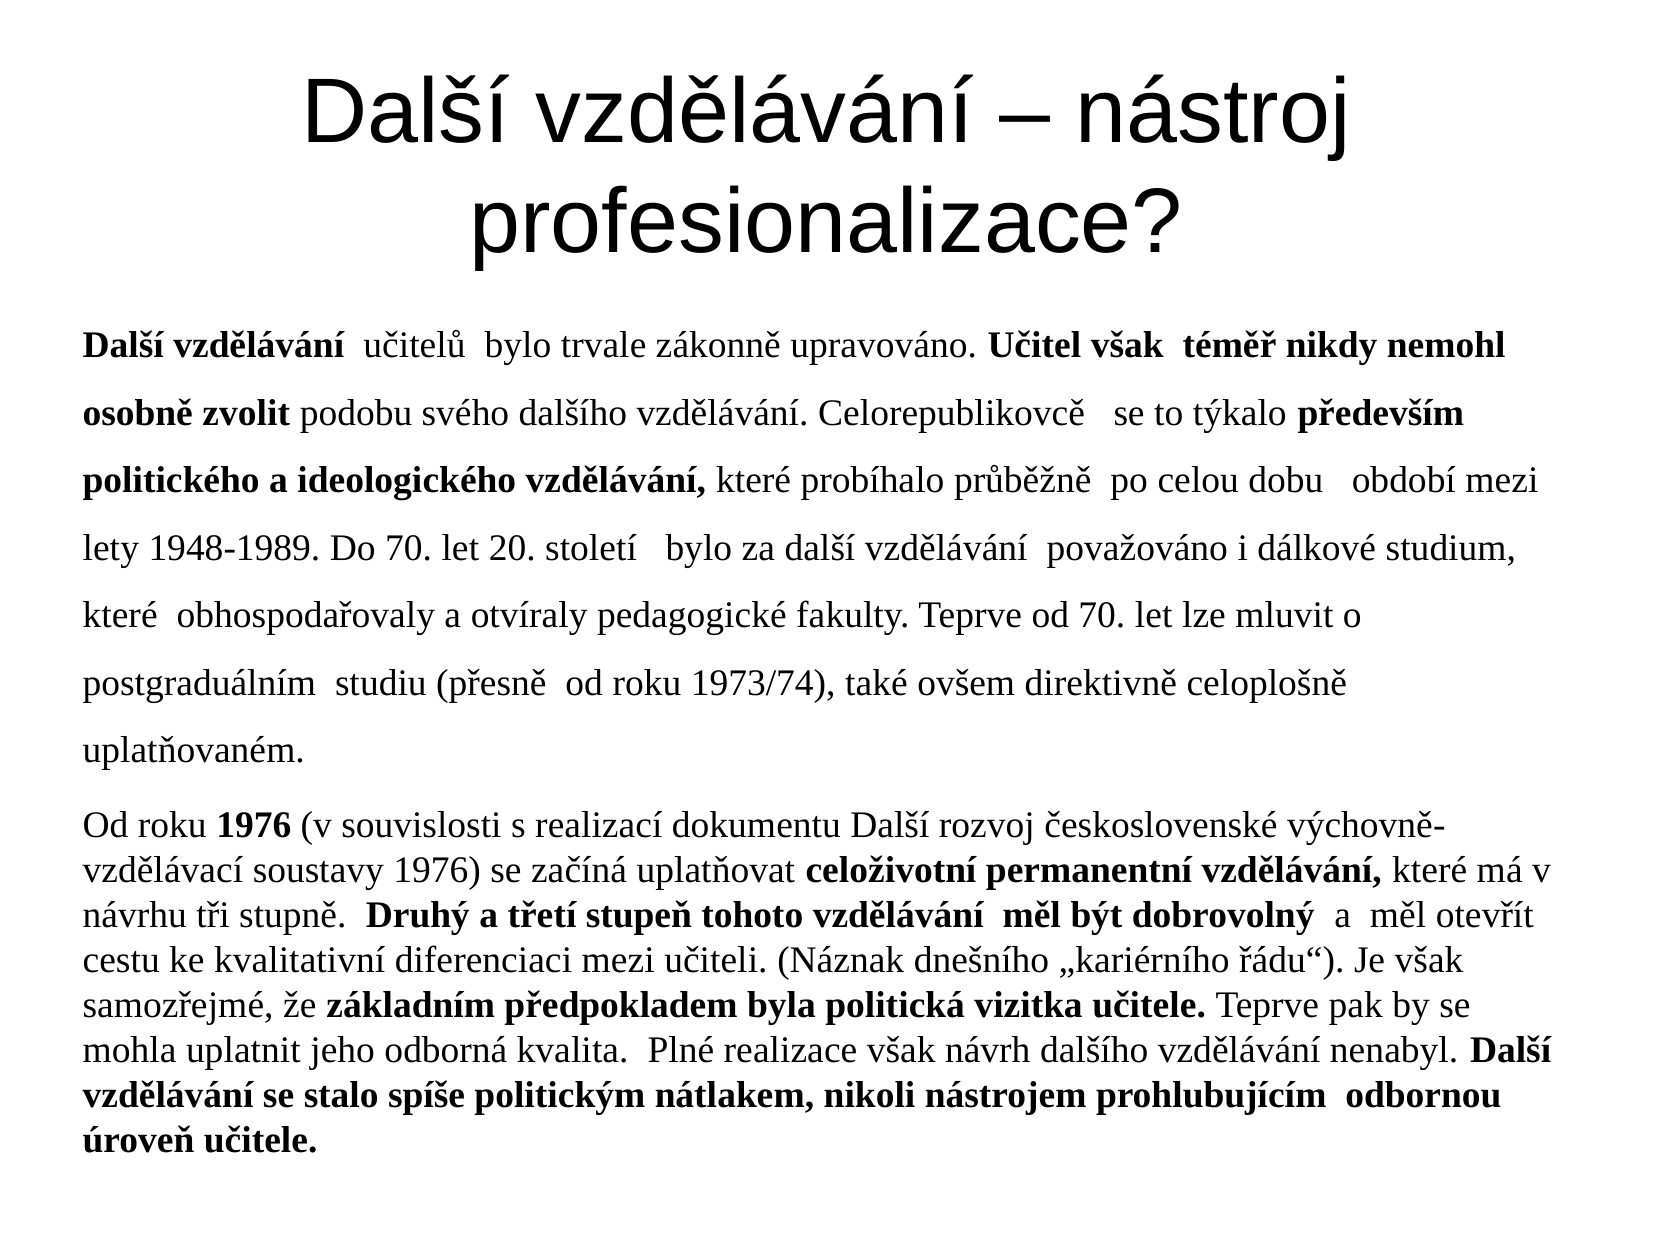

# Další vzdělávání – nástroj profesionalizace?
Další vzdělávání učitelů bylo trvale zákonně upravováno. Učitel však téměř nikdy nemohl osobně zvolit podobu svého dalšího vzdělávání. Celorepublikovcě se to týkalo především politického a ideologického vzdělávání, které probíhalo průběžně po celou dobu období mezi lety 1948-1989. Do 70. let 20. století bylo za další vzdělávání považováno i dálkové studium, které obhospodařovaly a otvíraly pedagogické fakulty. Teprve od 70. let lze mluvit o postgraduálním studiu (přesně od roku 1973/74), také ovšem direktivně celoplošně uplatňovaném.
Od roku 1976 (v souvislosti s realizací dokumentu Další rozvoj československé výchovně- vzdělávací soustavy 1976) se začíná uplatňovat celoživotní permanentní vzdělávání, které má v návrhu tři stupně. Druhý a třetí stupeň tohoto vzdělávání měl být dobrovolný a měl otevřít cestu ke kvalitativní diferenciaci mezi učiteli. (Náznak dnešního „kariérního řádu“). Je však samozřejmé, že základním předpokladem byla politická vizitka učitele. Teprve pak by se mohla uplatnit jeho odborná kvalita. Plné realizace však návrh dalšího vzdělávání nenabyl. Další vzdělávání se stalo spíše politickým nátlakem, nikoli nástrojem prohlubujícím odbornou úroveň učitele.